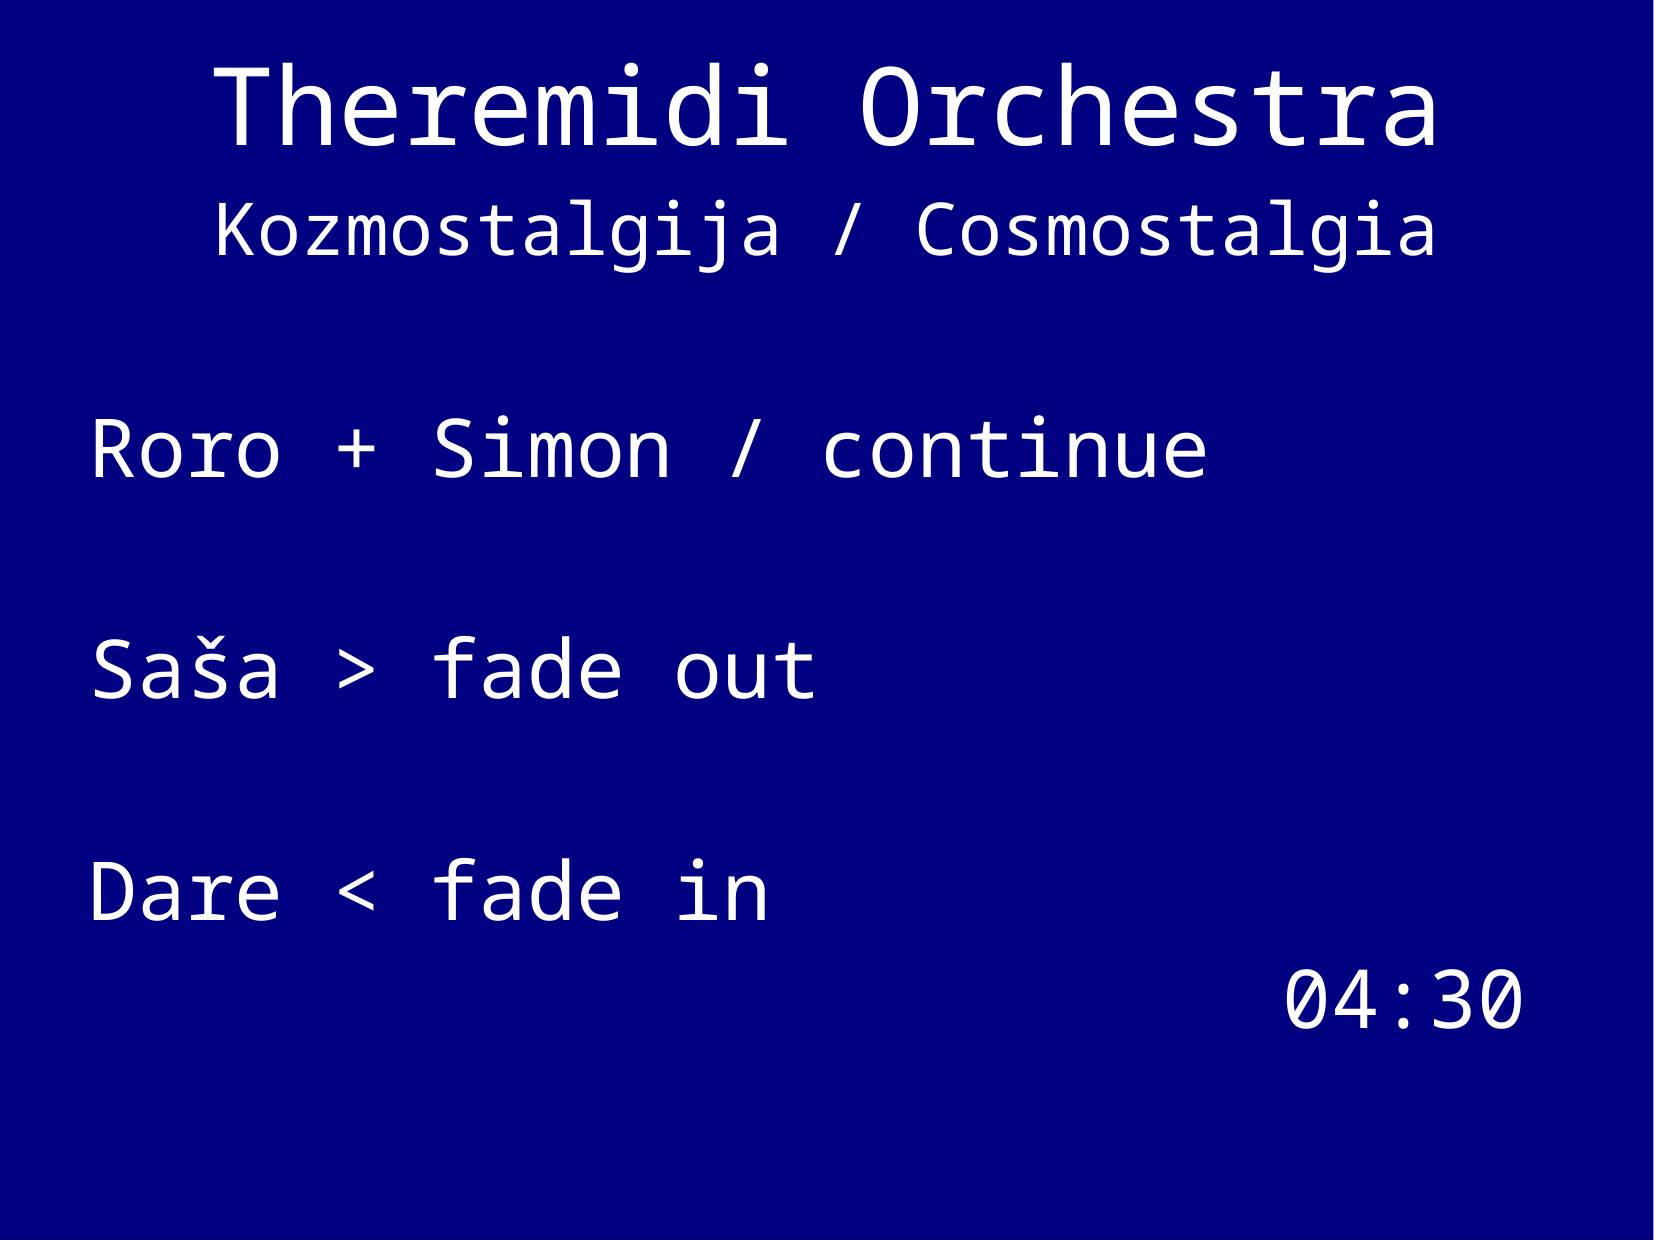

# Theremidi Orchestra Kozmostalgija / Cosmostalgia
Roro + Simon / continue
Saša > fade out
Dare < fade in
04:30